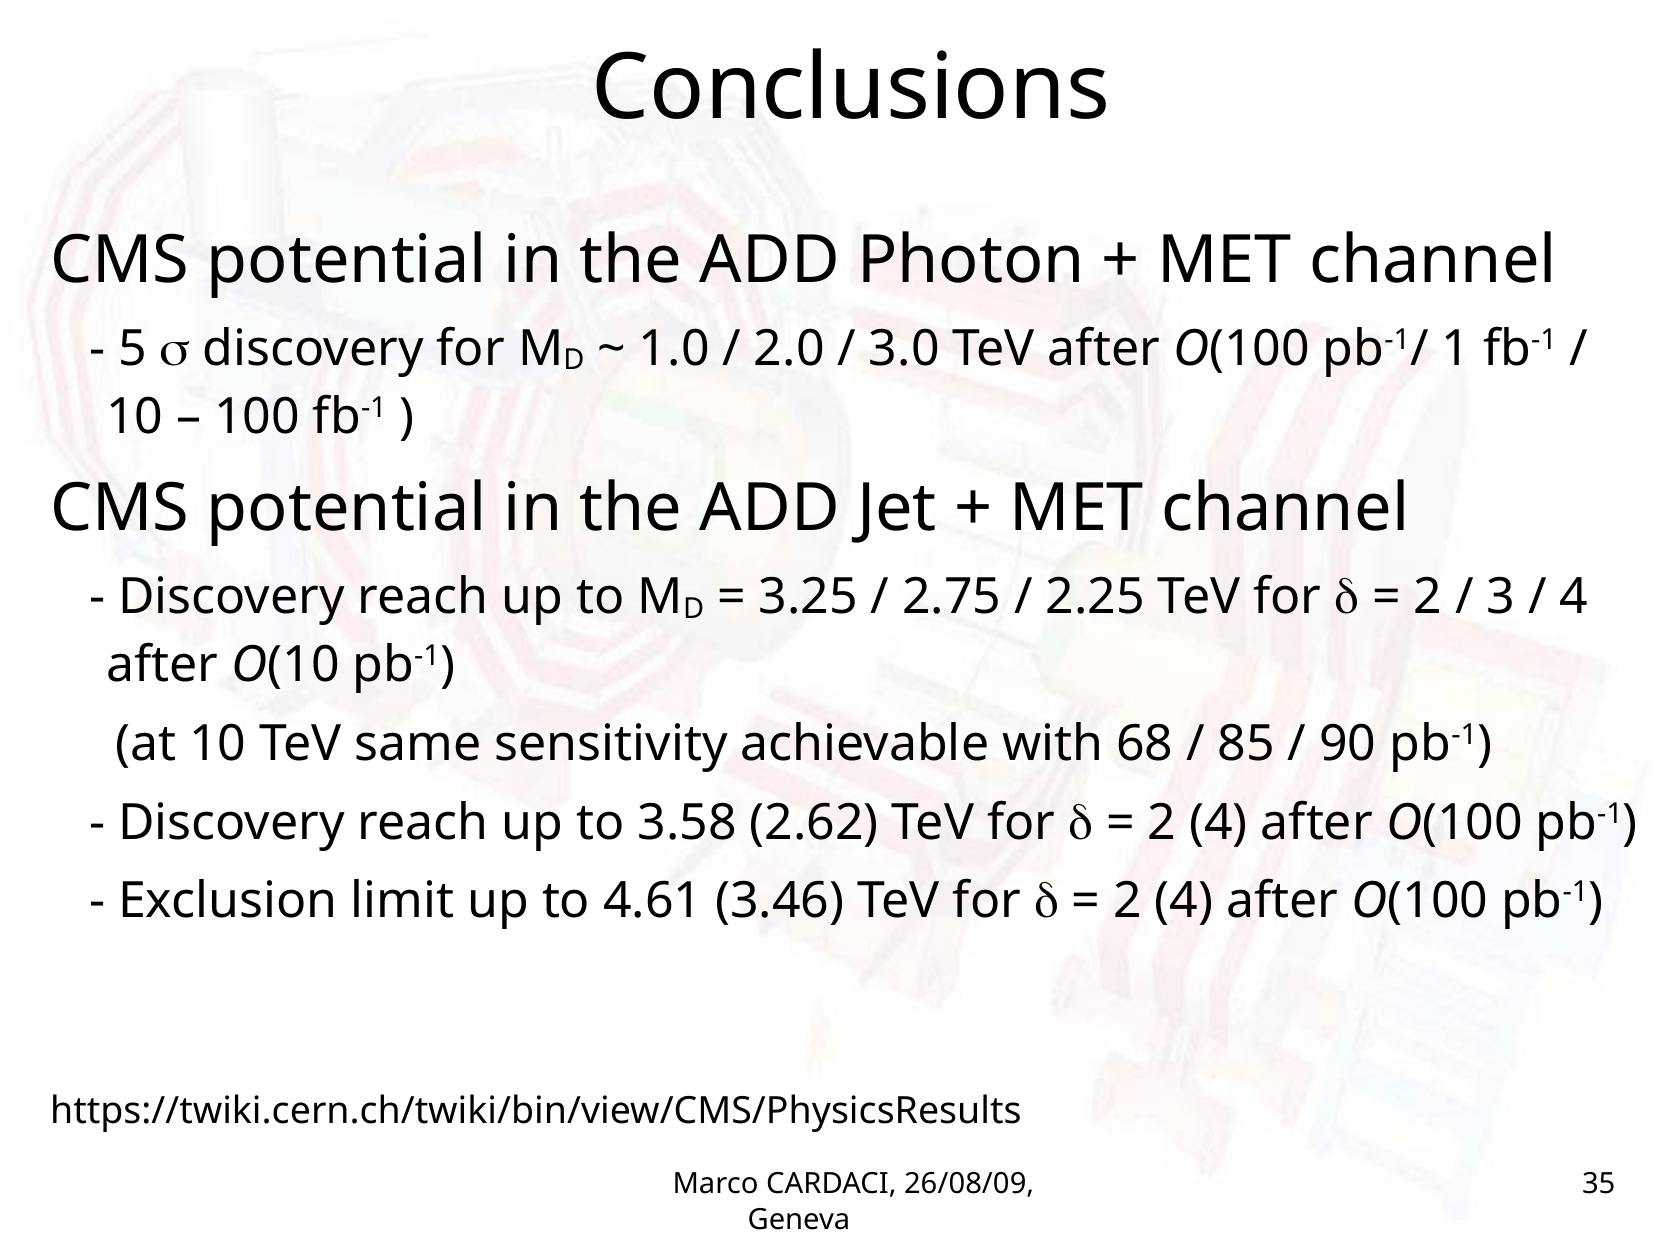

# Conclusions
CMS potential in the ADD Photon + MET channel
 - 5  discovery for MD ~ 1.0 / 2.0 / 3.0 TeV after O(100 pb-1/ 1 fb-1 / 10 – 100 fb-1 )
CMS potential in the ADD Jet + MET channel
 - Discovery reach up to MD = 3.25 / 2.75 / 2.25 TeV for  = 2 / 3 / 4 after O(10 pb-1)
 (at 10 TeV same sensitivity achievable with 68 / 85 / 90 pb-1)
 - Discovery reach up to 3.58 (2.62) TeV for  = 2 (4) after O(100 pb-1)
 - Exclusion limit up to 4.61 (3.46) TeV for  = 2 (4) after O(100 pb-1)
https://twiki.cern.ch/twiki/bin/view/CMS/PhysicsResults
Marco CARDACI, 26/08/09, Geneva
35